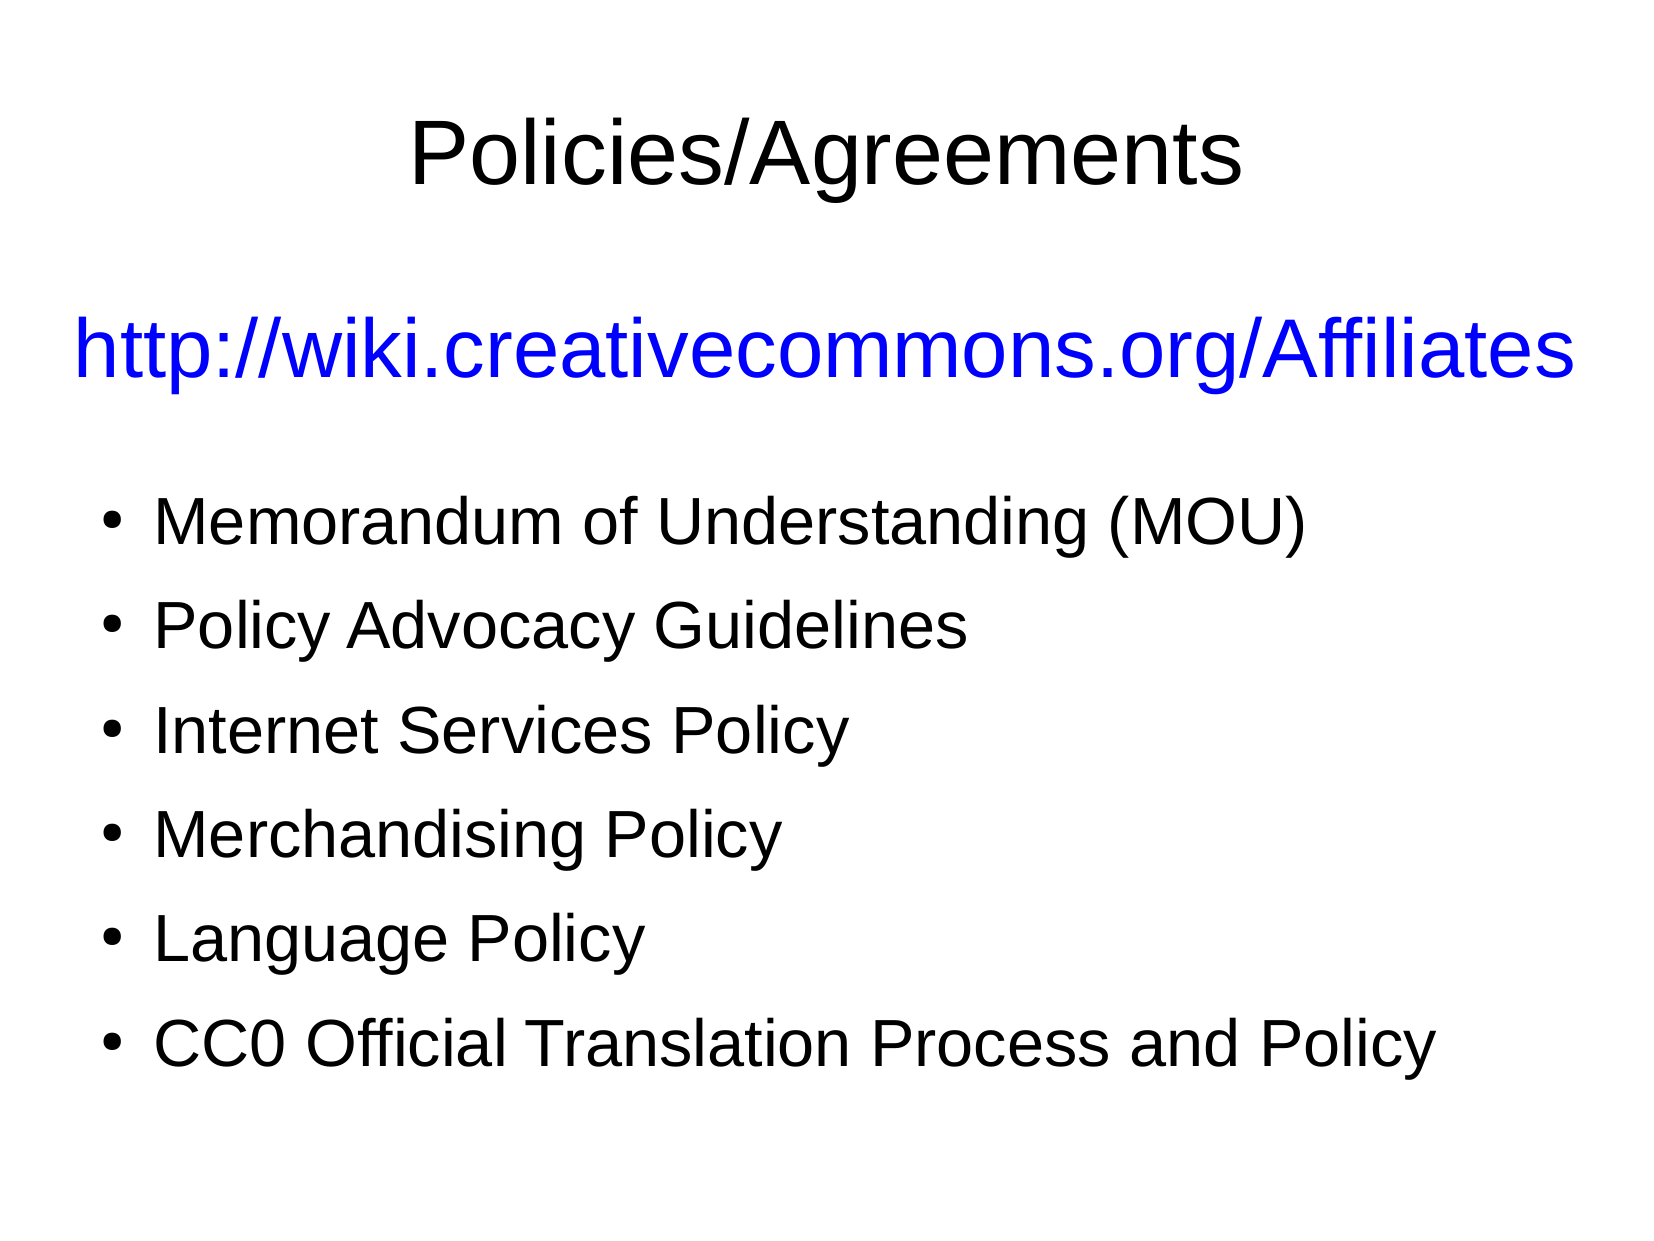

# Policies/Agreements
http://wiki.creativecommons.org/Affiliates
Memorandum of Understanding (MOU)
Policy Advocacy Guidelines
Internet Services Policy
Merchandising Policy
Language Policy
CC0 Official Translation Process and Policy